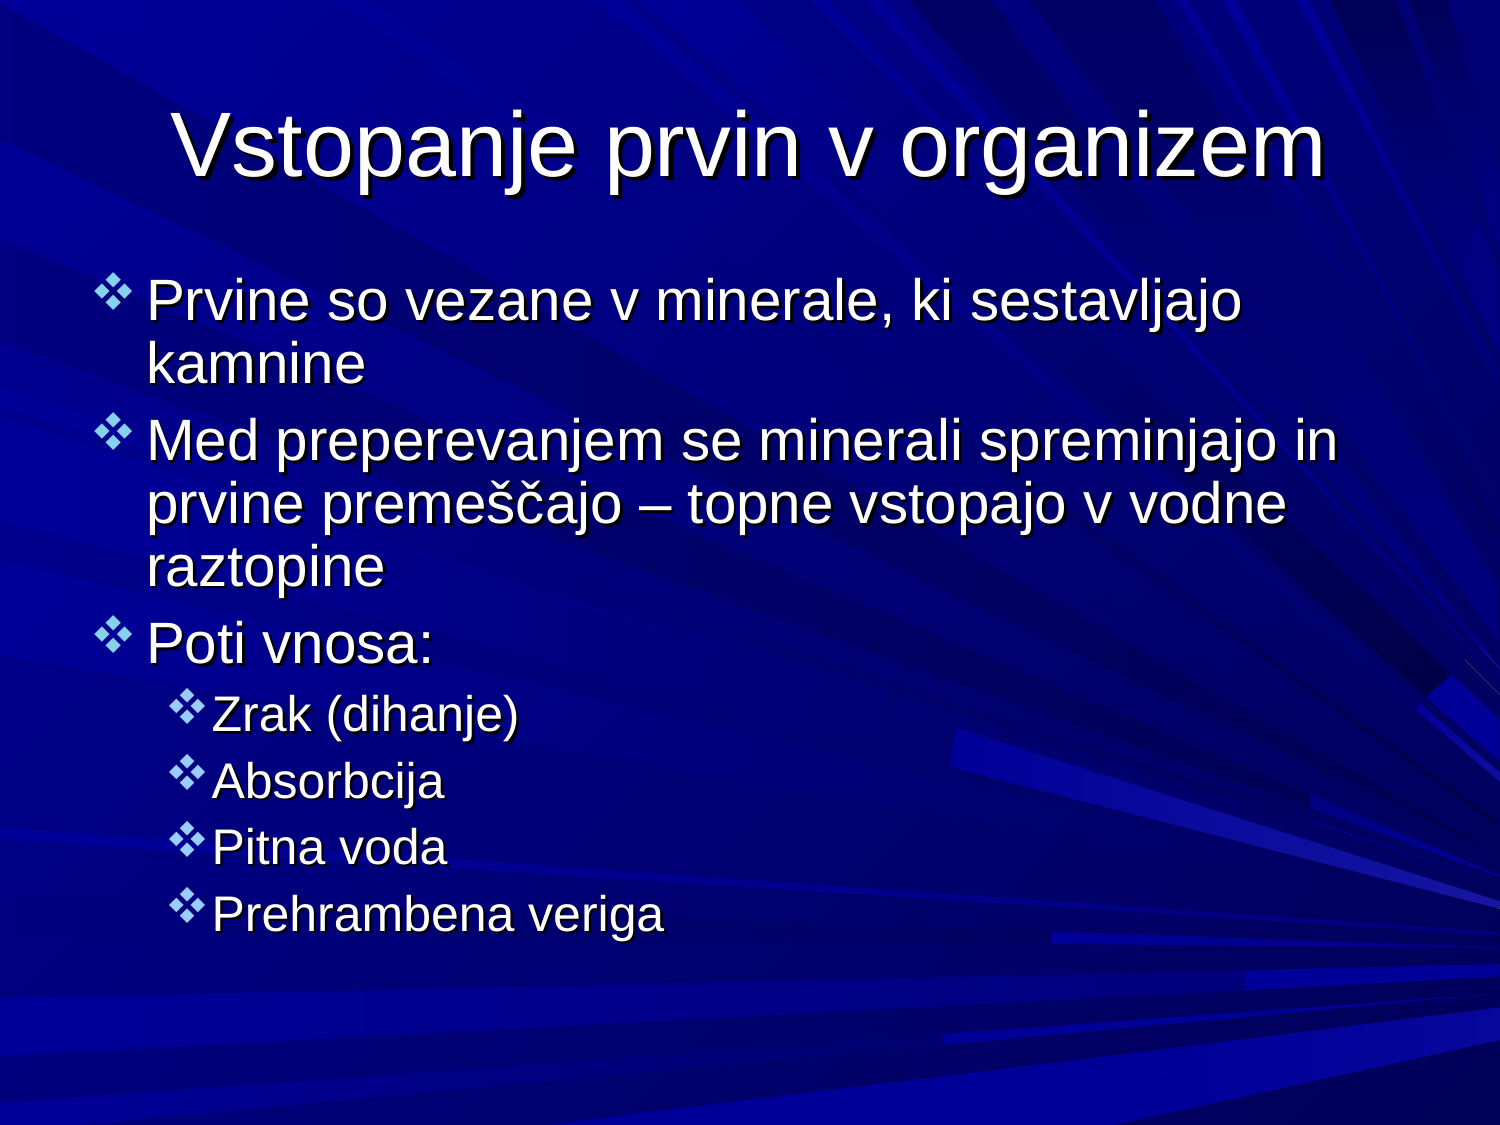

# Vstopanje prvin v organizem
Prvine so vezane v minerale, ki sestavljajo kamnine
Med preperevanjem se minerali spreminjajo in prvine premeščajo – topne vstopajo v vodne raztopine
Poti vnosa:
Zrak (dihanje)
Absorbcija
Pitna voda
Prehrambena veriga